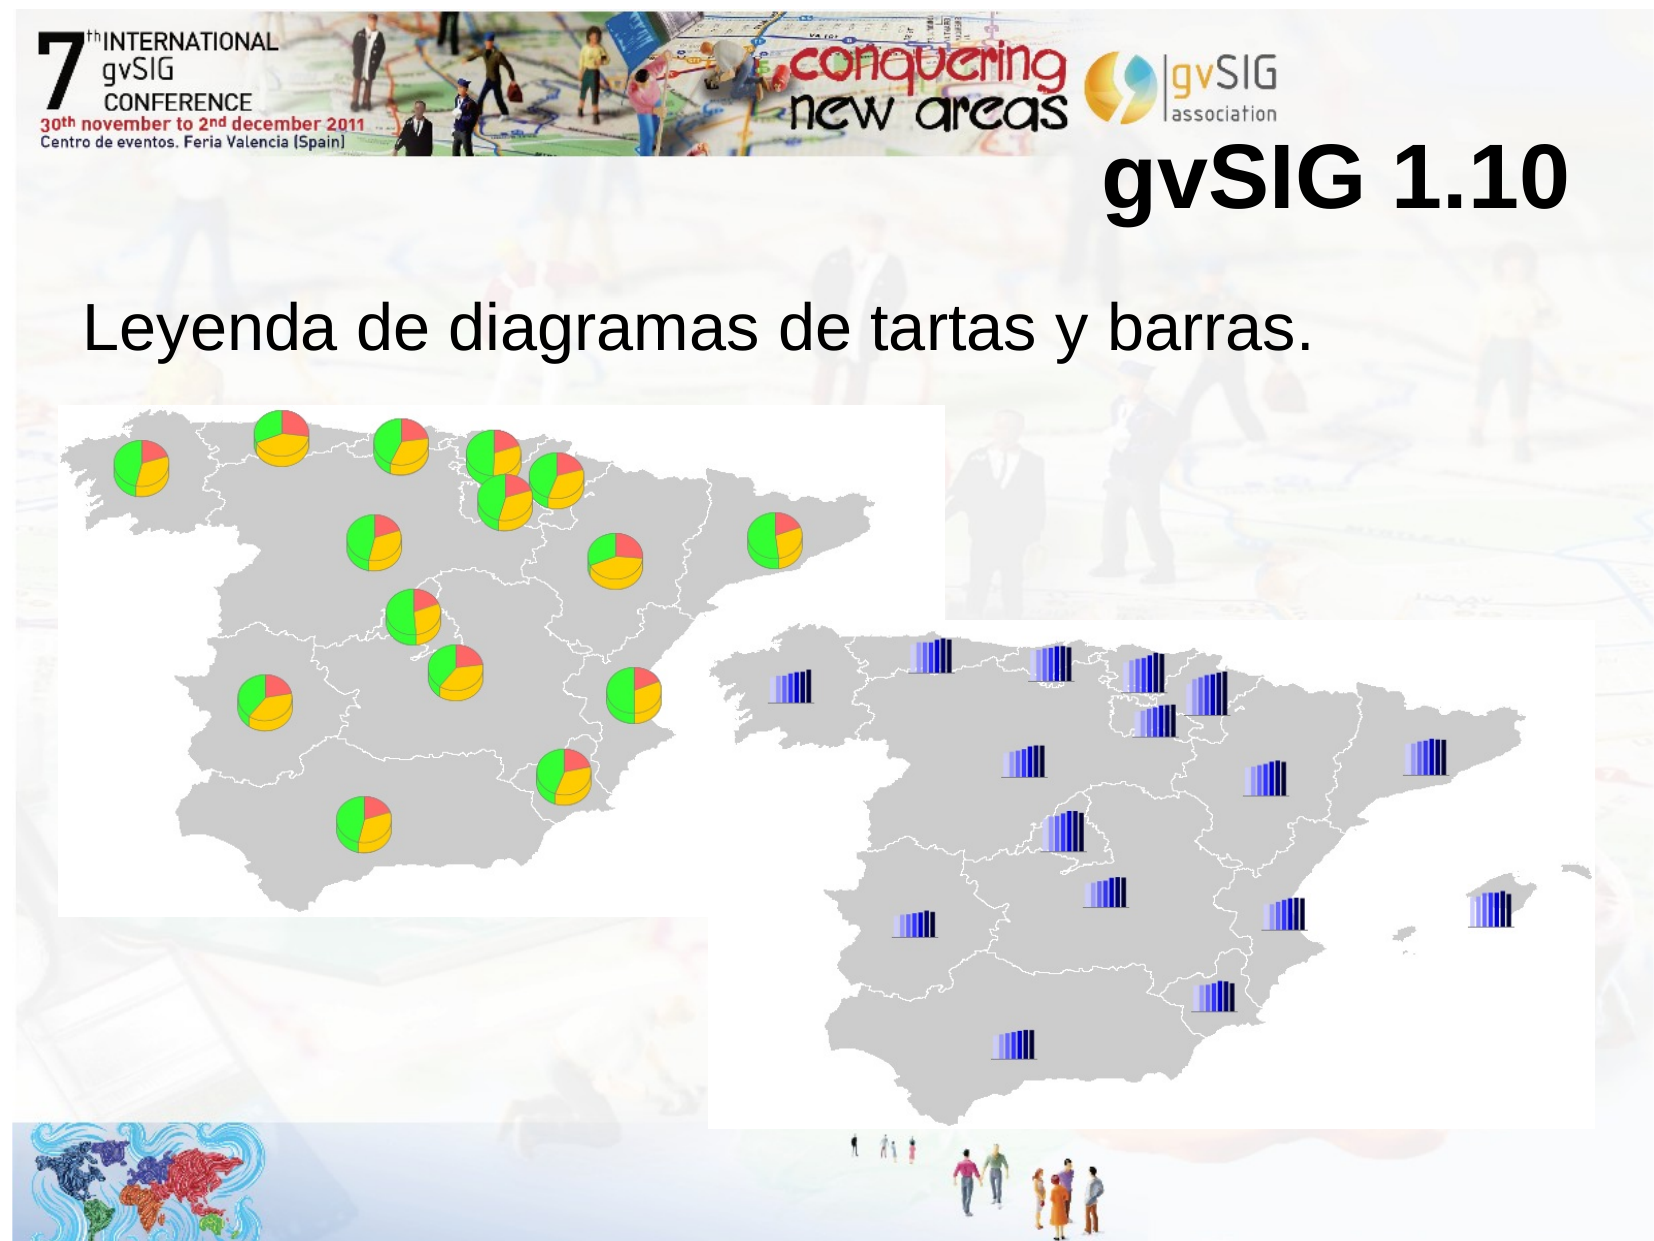

# gvSIG 1.10
Leyenda de diagramas de tartas y barras.
﻿
﻿